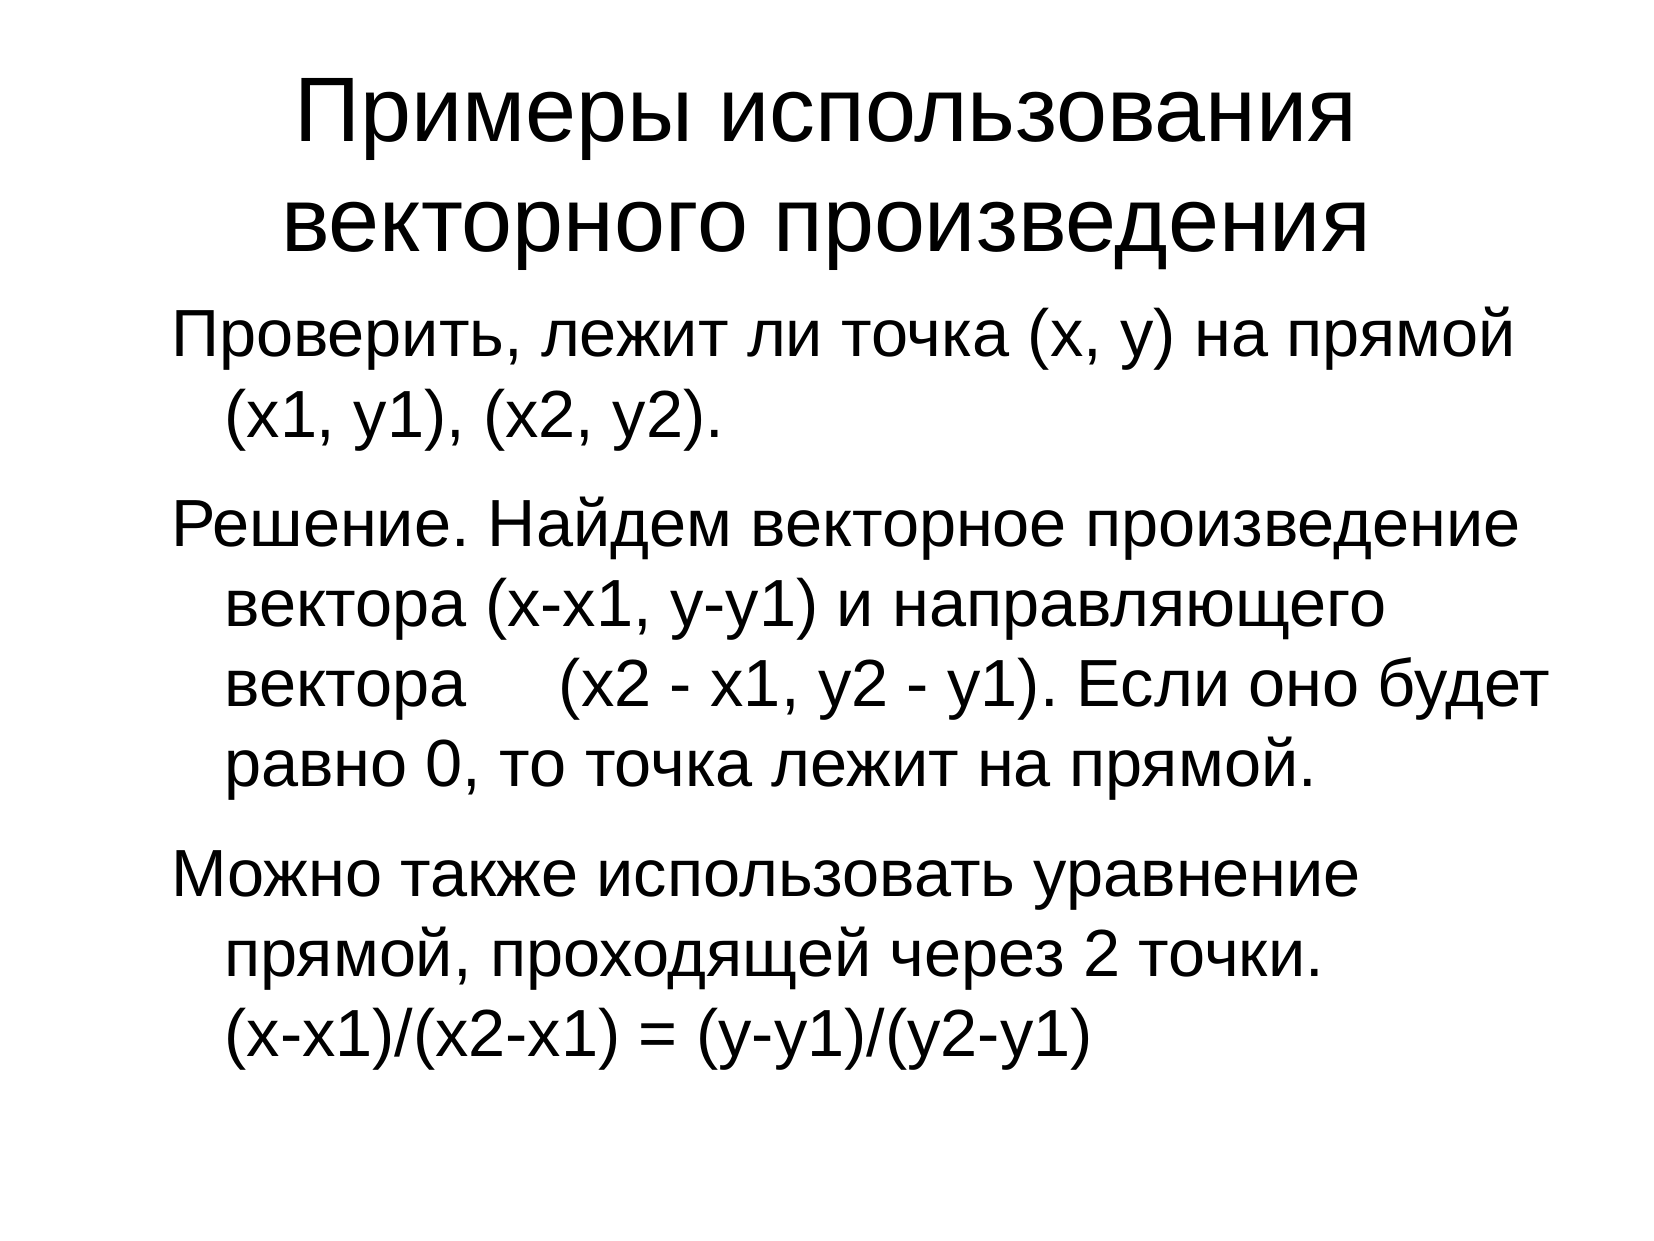

# Примеры использования векторного произведения
Проверить, лежит ли точка (x, y) на прямой (x1, y1), (x2, y2).
Решение. Найдем векторное произведение вектора (x-х1, y-у1) и направляющего вектора (x2 - x1, y2 - y1). Если оно будет равно 0, то точка лежит на прямой.
Можно также использовать уравнение прямой, проходящей через 2 точки. (x-x1)/(x2-x1) = (y-y1)/(y2-y1)